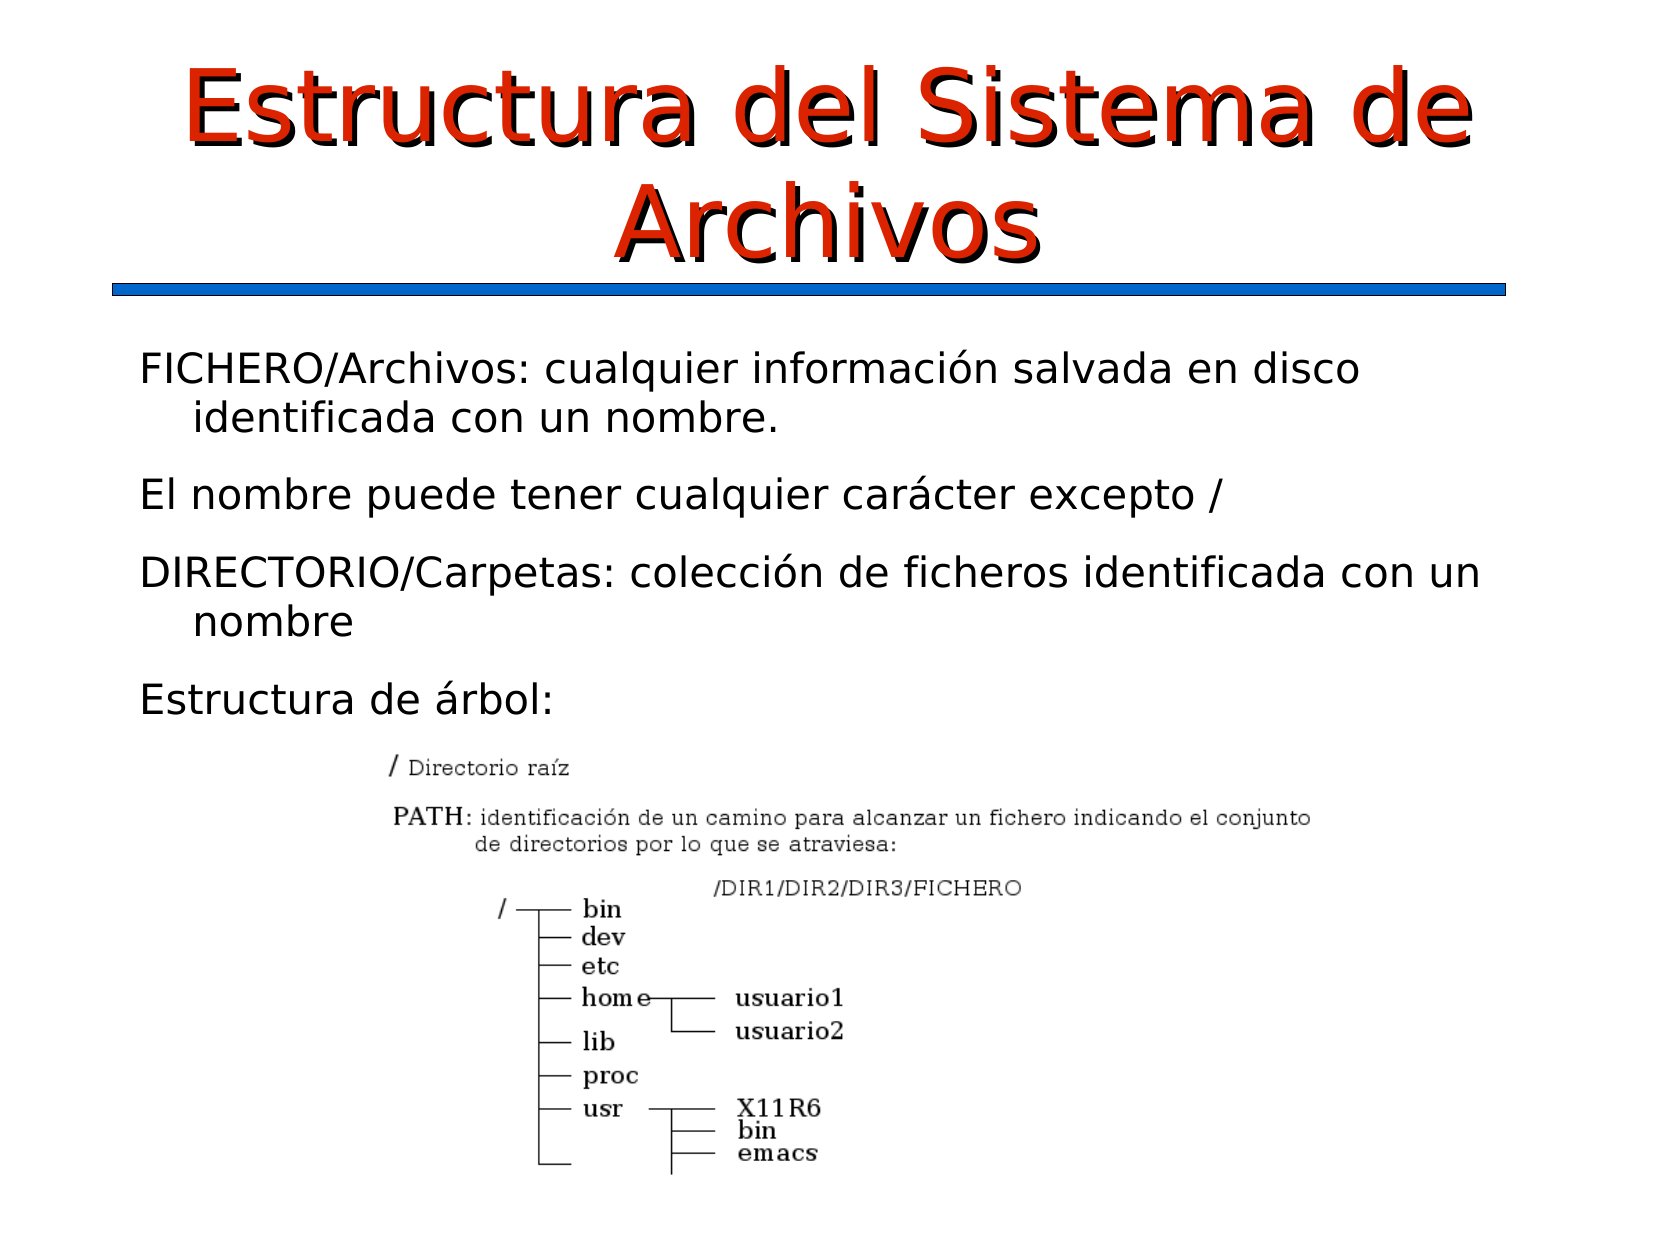

# Estructura del Sistema de Archivos
FICHERO/Archivos: cualquier información salvada en disco identificada con un nombre.
El nombre puede tener cualquier carácter excepto /
DIRECTORIO/Carpetas: colección de ficheros identificada con un nombre
Estructura de árbol: